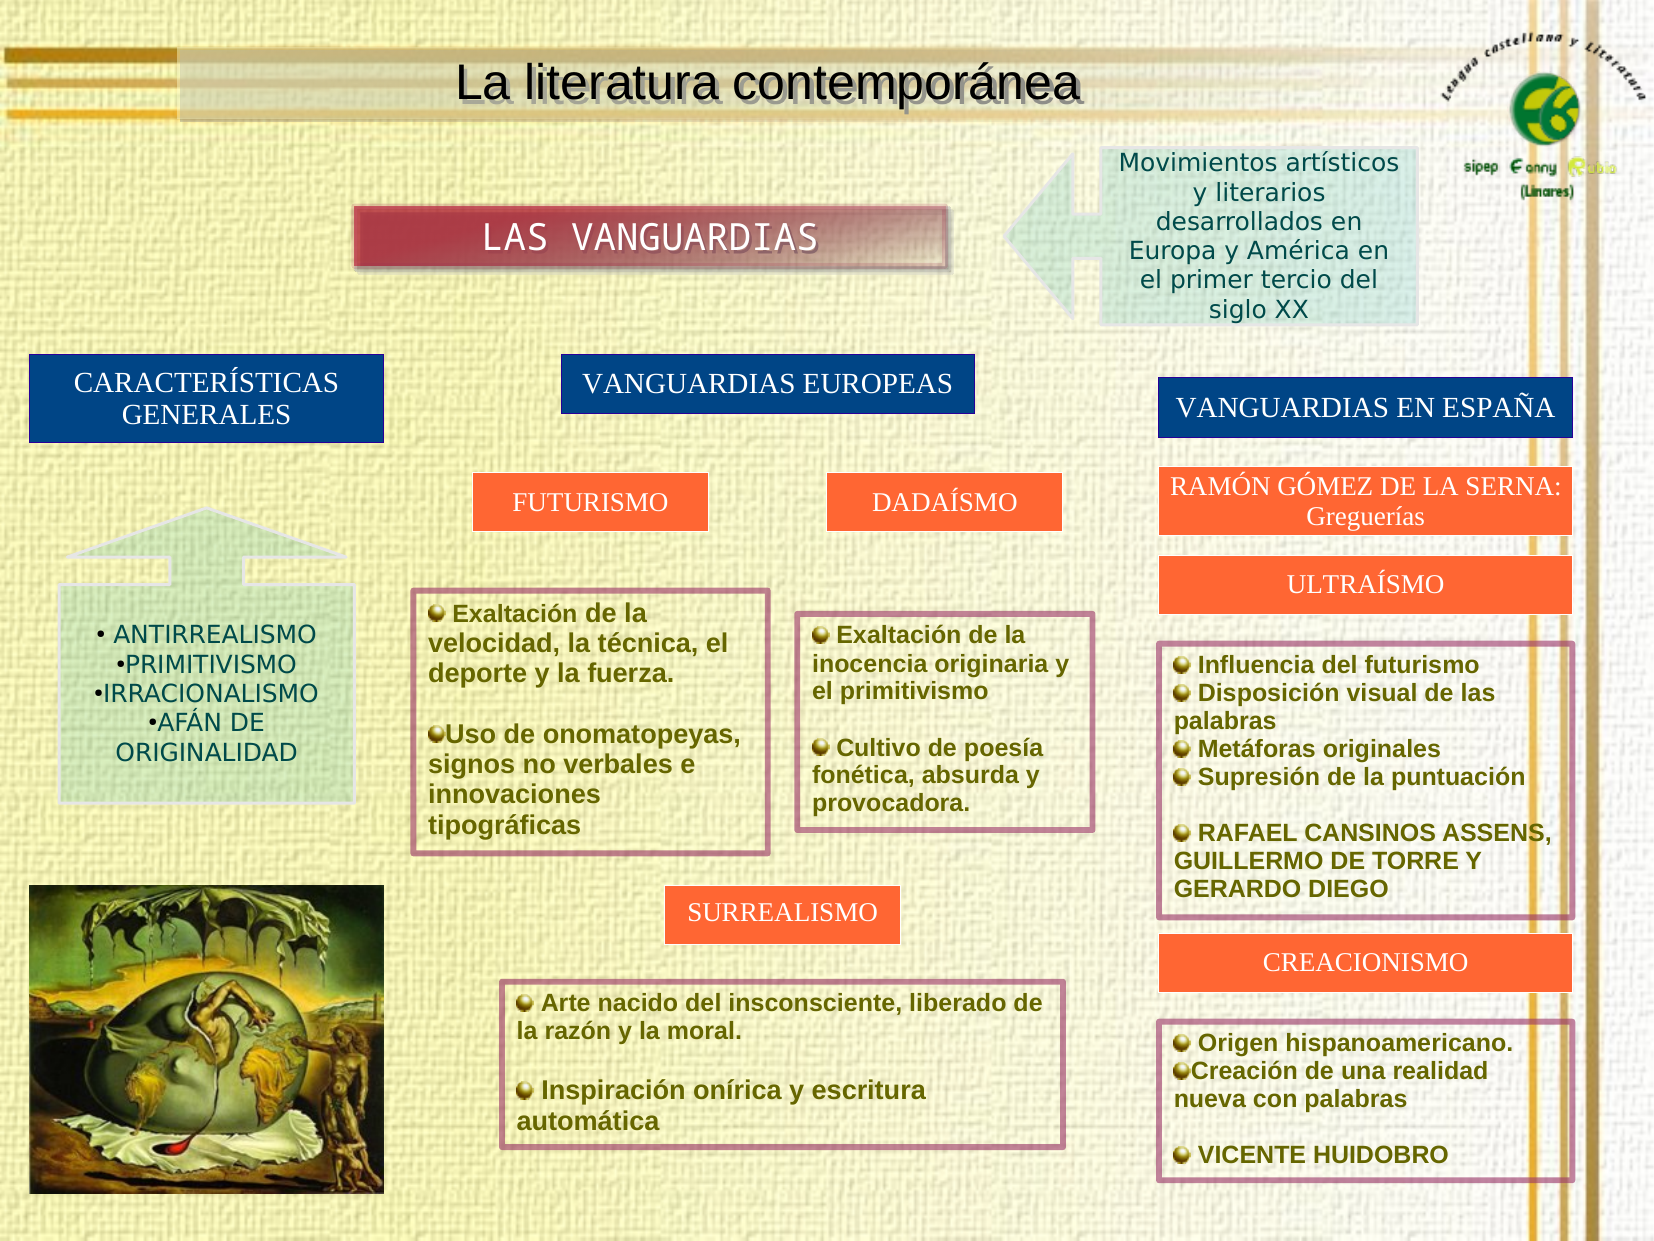

La literatura contemporánea
Movimientos artísticos y literarios desarrollados en Europa y América en el primer tercio del siglo XX
LAS VANGUARDIAS
CARACTERÍSTICAS GENERALES
VANGUARDIAS EUROPEAS
VANGUARDIAS EN ESPAÑA
RAMÓN GÓMEZ DE LA SERNA: Greguerías
FUTURISMO
DADAÍSMO
 ANTIRREALISMO
PRIMITIVISMO
IRRACIONALISMO
AFÁN DE ORIGINALIDAD
ULTRAÍSMO
 Exaltación de la velocidad, la técnica, el deporte y la fuerza.
Uso de onomatopeyas, signos no verbales e innovaciones tipográficas
 Exaltación de la inocencia originaria y el primitivismo
 Cultivo de poesía fonética, absurda y provocadora.
 Influencia del futurismo
 Disposición visual de las palabras
 Metáforas originales
 Supresión de la puntuación
 RAFAEL CANSINOS ASSENS, GUILLERMO DE TORRE Y GERARDO DIEGO
SURREALISMO
CREACIONISMO
 Arte nacido del insconsciente, liberado de la razón y la moral.
 Inspiración onírica y escritura automática
 Origen hispanoamericano.
Creación de una realidad nueva con palabras
 VICENTE HUIDOBRO